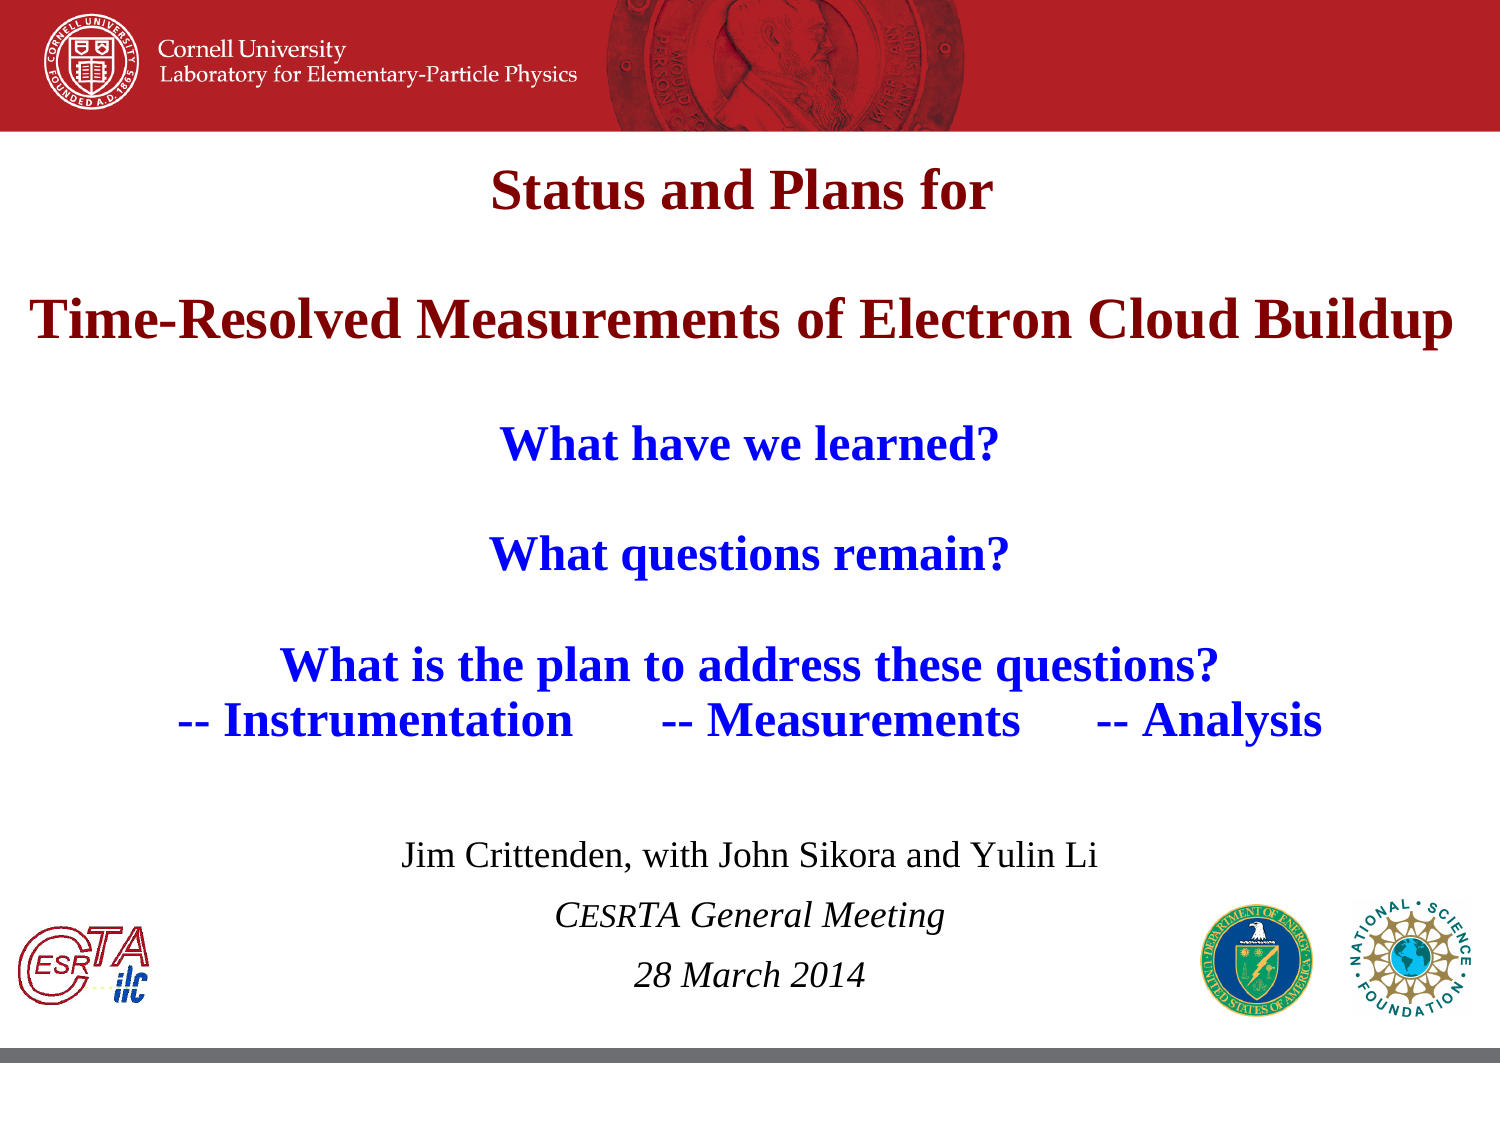

Status and Plans for
Time-Resolved Measurements of Electron Cloud Buildup
What have we learned?
What questions remain?
What is the plan to address these questions?
-- Instrumentation -- Measurements -- Analysis
# Jim Crittenden, with John Sikora and Yulin Li
CESRTA General Meeting
28 March 2014